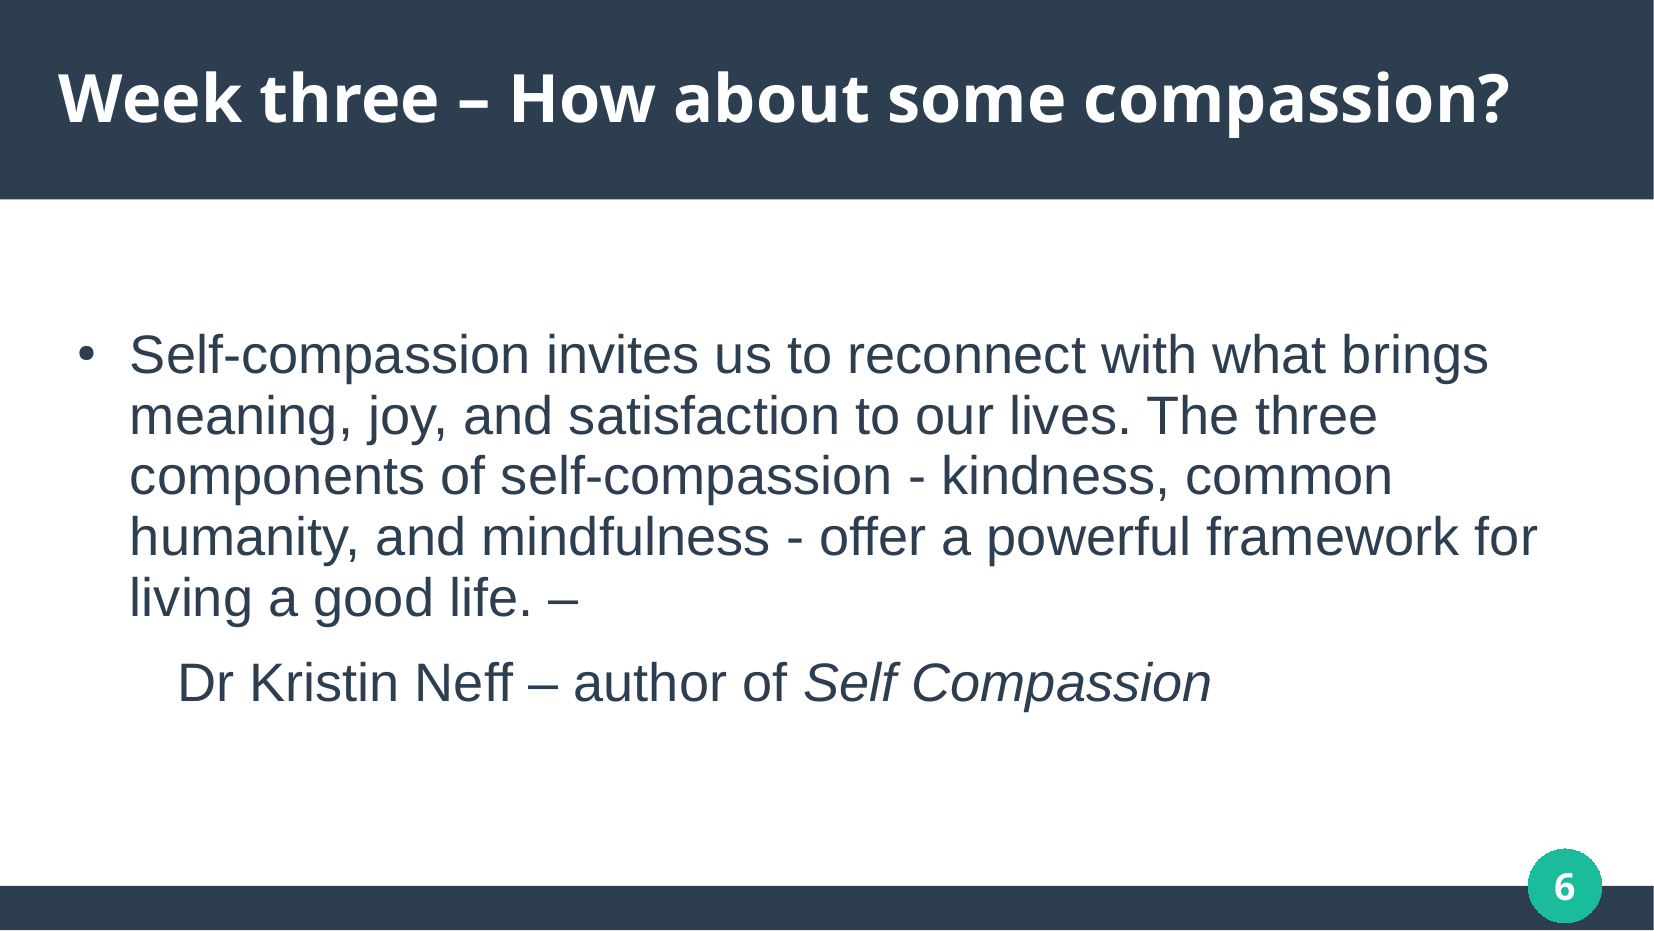

# Week three – How about some compassion?
Self-compassion invites us to reconnect with what brings meaning, joy, and satisfaction to our lives. The three components of self-compassion - kindness, common humanity, and mindfulness - offer a powerful framework for living a good life. –
Dr Kristin Neff – author of Self Compassion
6